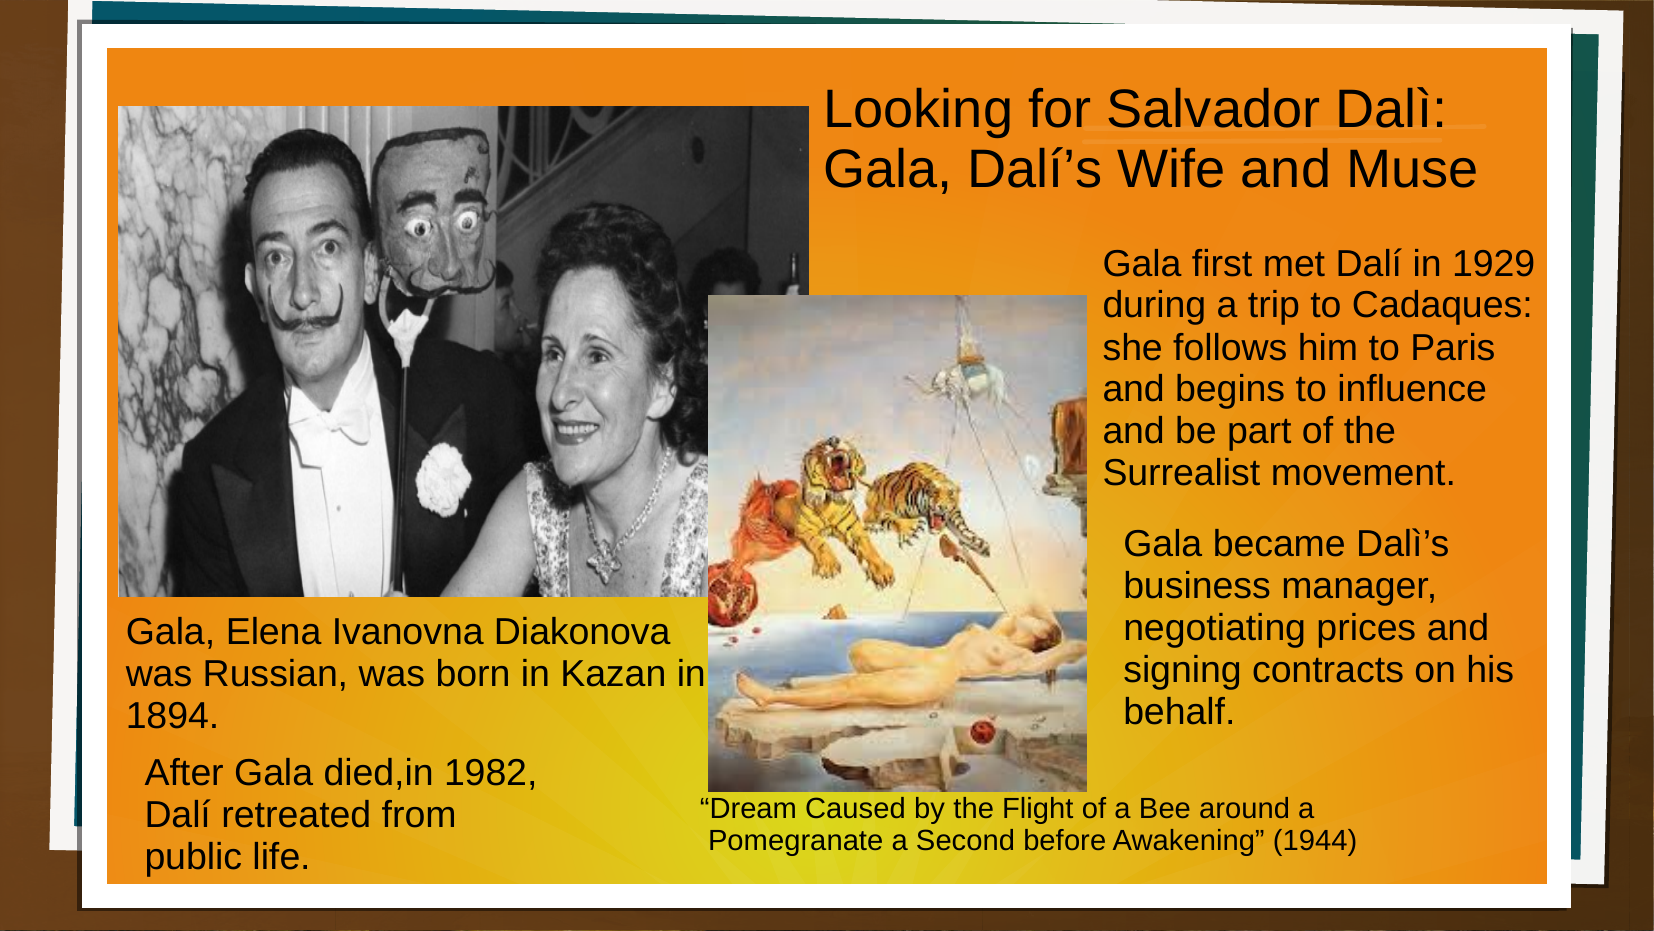

Looking for Salvador Dalì:
Gala, Dalí’s Wife and Muse
Gala first met Dalí in 1929 during a trip to Cadaques: she follows him to Paris and begins to influence and be part of the Surrealist movement.
Gala became Dalì’s business manager, negotiating prices and signing contracts on his behalf.
Gala, Elena Ivanovna Diakonova was Russian, was born in Kazan in 1894.
After Gala died,in 1982, Dalí retreated from public life.
“Dream Caused by the Flight of a Bee around a
 Pomegranate a Second before Awakening” (1944)